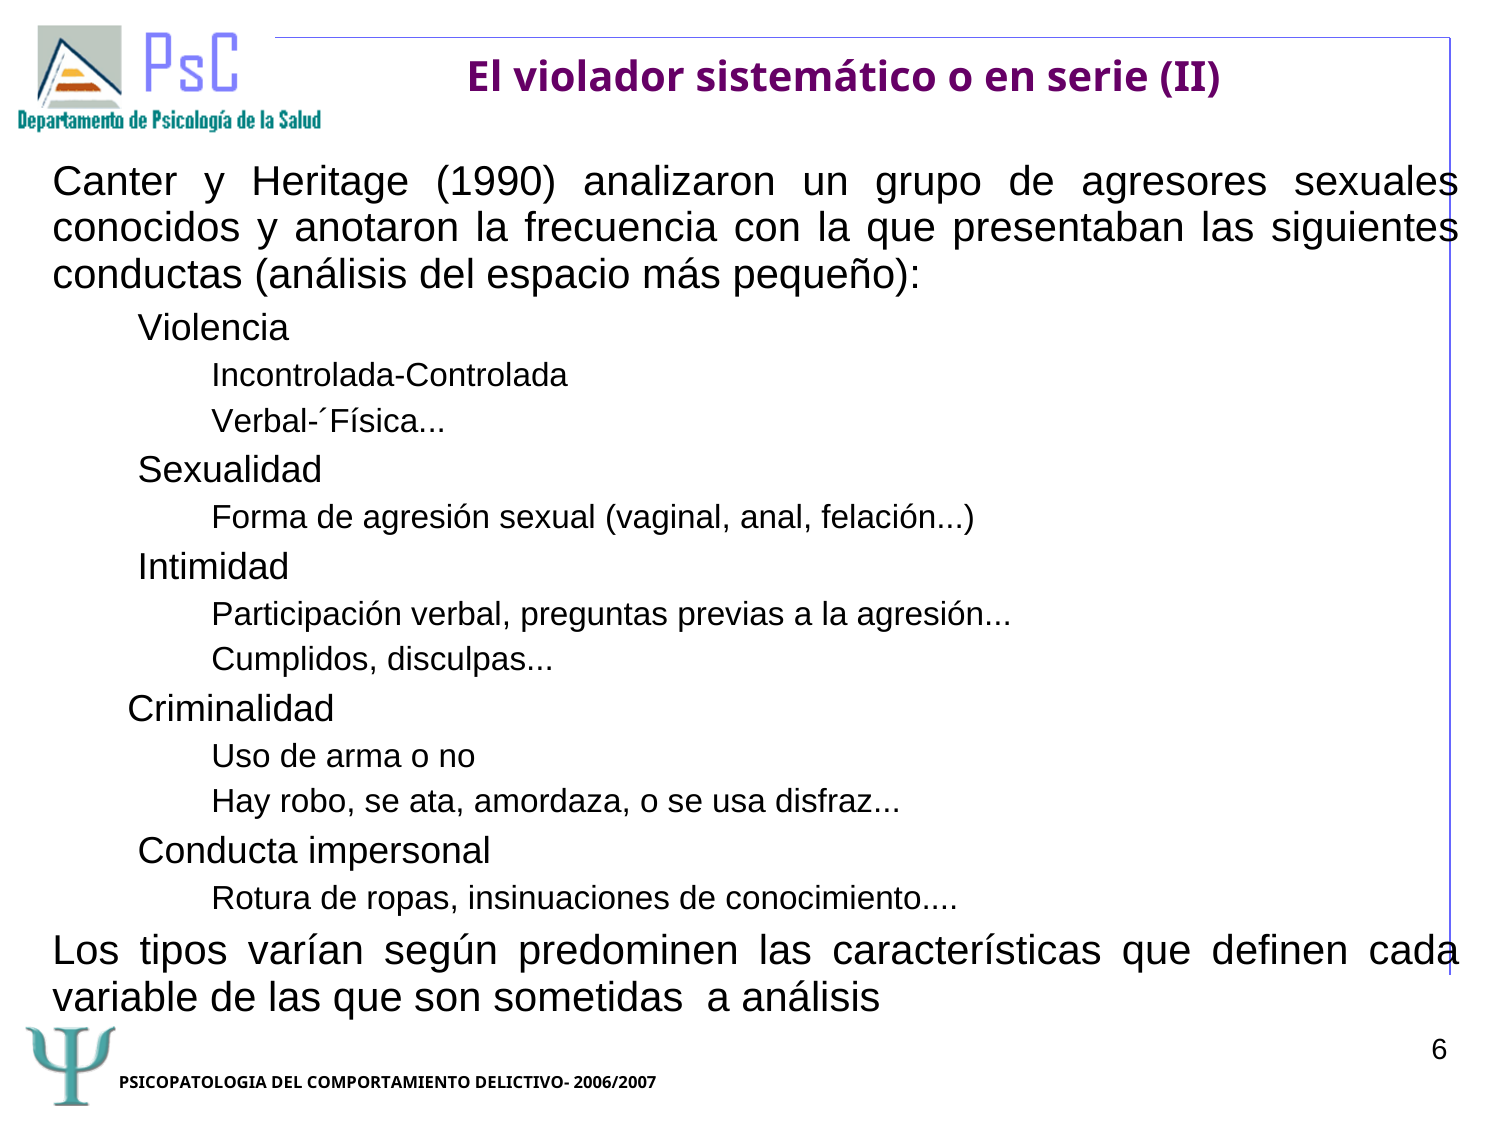

# El violador sistemático o en serie (II)
Canter y Heritage (1990) analizaron un grupo de agresores sexuales conocidos y anotaron la frecuencia con la que presentaban las siguientes conductas (análisis del espacio más pequeño):
 Violencia
 Incontrolada-Controlada
 Verbal-´Física...
 Sexualidad
 Forma de agresión sexual (vaginal, anal, felación...)
 Intimidad
 Participación verbal, preguntas previas a la agresión...
 Cumplidos, disculpas...
Criminalidad
 Uso de arma o no
 Hay robo, se ata, amordaza, o se usa disfraz...
 Conducta impersonal
 Rotura de ropas, insinuaciones de conocimiento....
Los tipos varían según predominen las características que definen cada variable de las que son sometidas a análisis
6